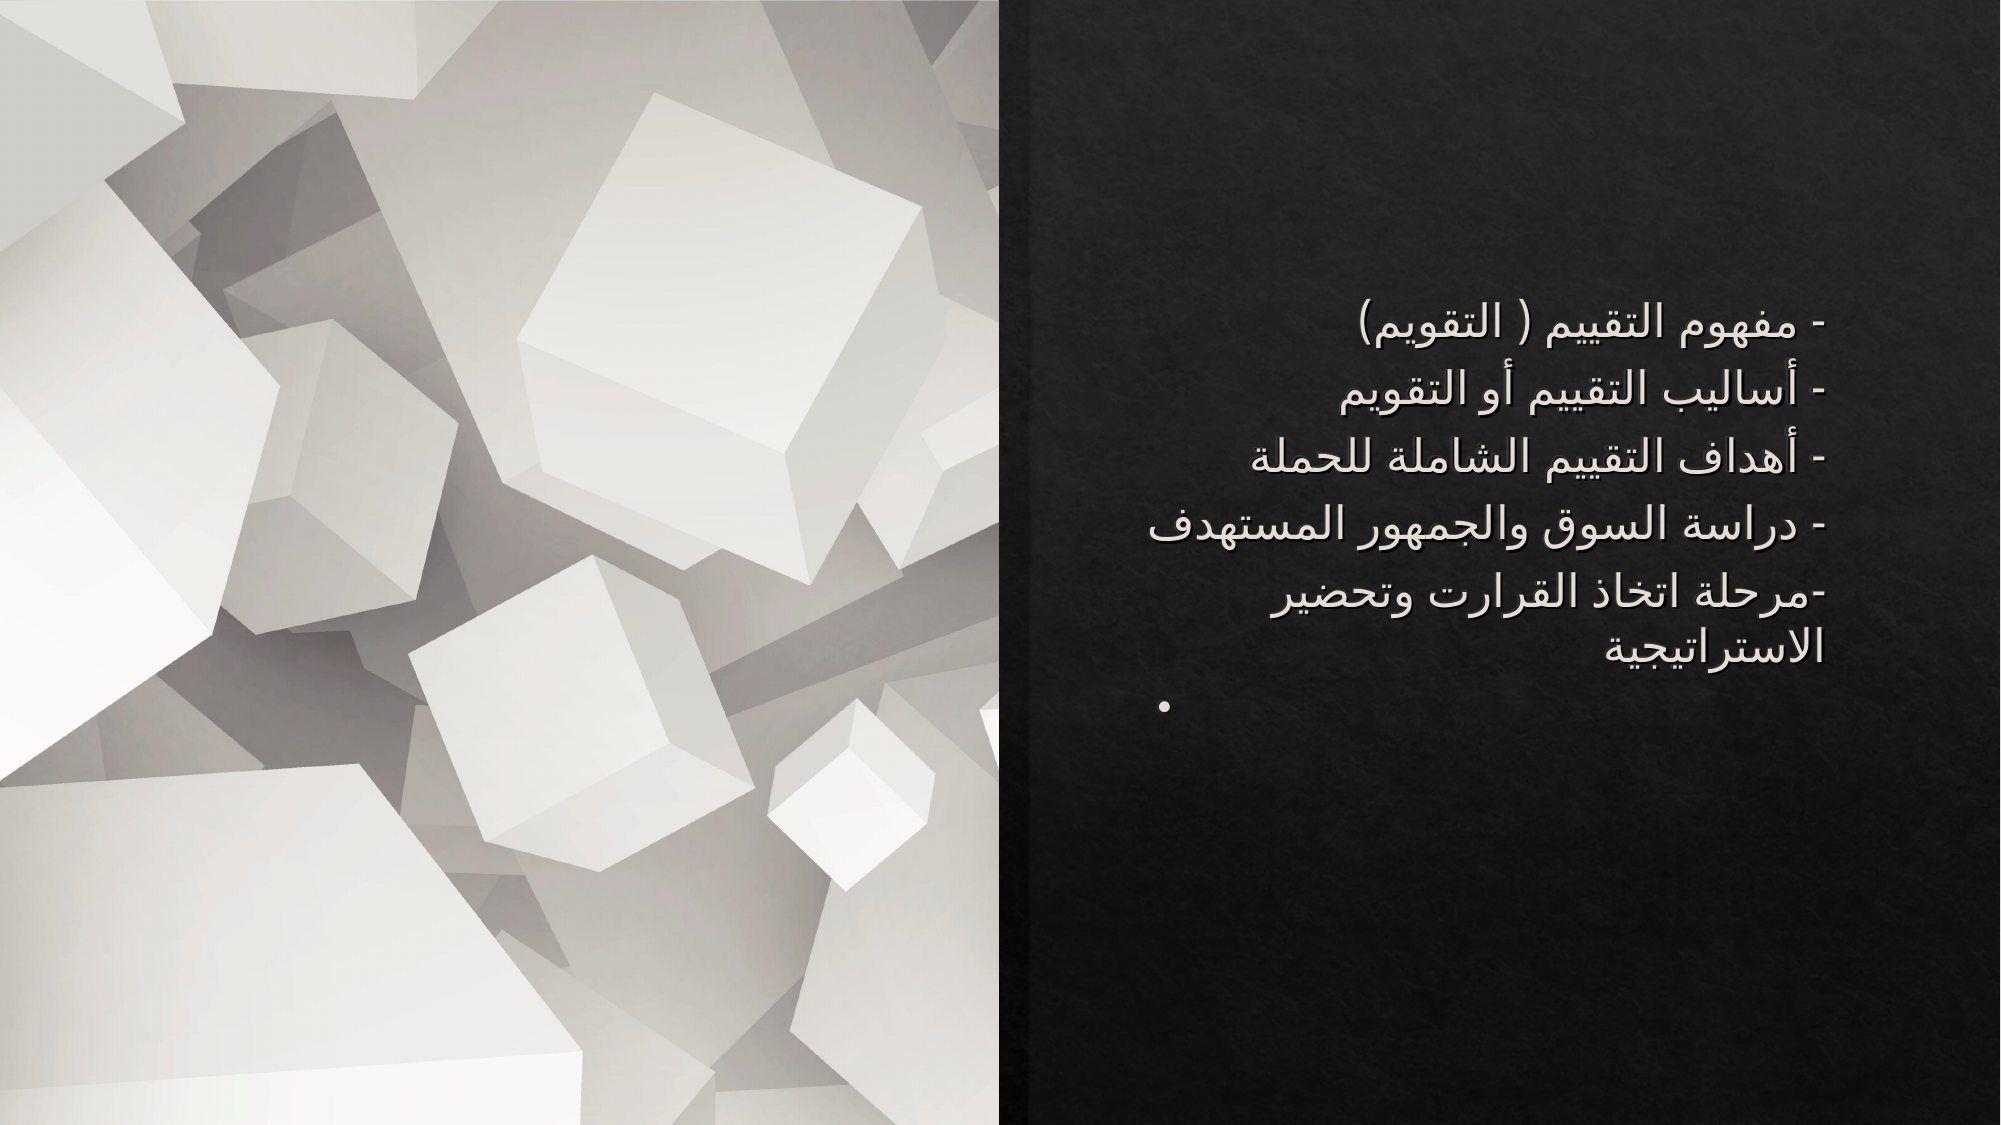

# - مفهوم التقييم ( التقويم)
- أساليب التقييم أو التقويم
- أهداف التقييم الشاملة للحملة
- دراسة السوق والجمهور المستهدف
-مرحلة اتخاذ القرارت وتحضير الاستراتيجية